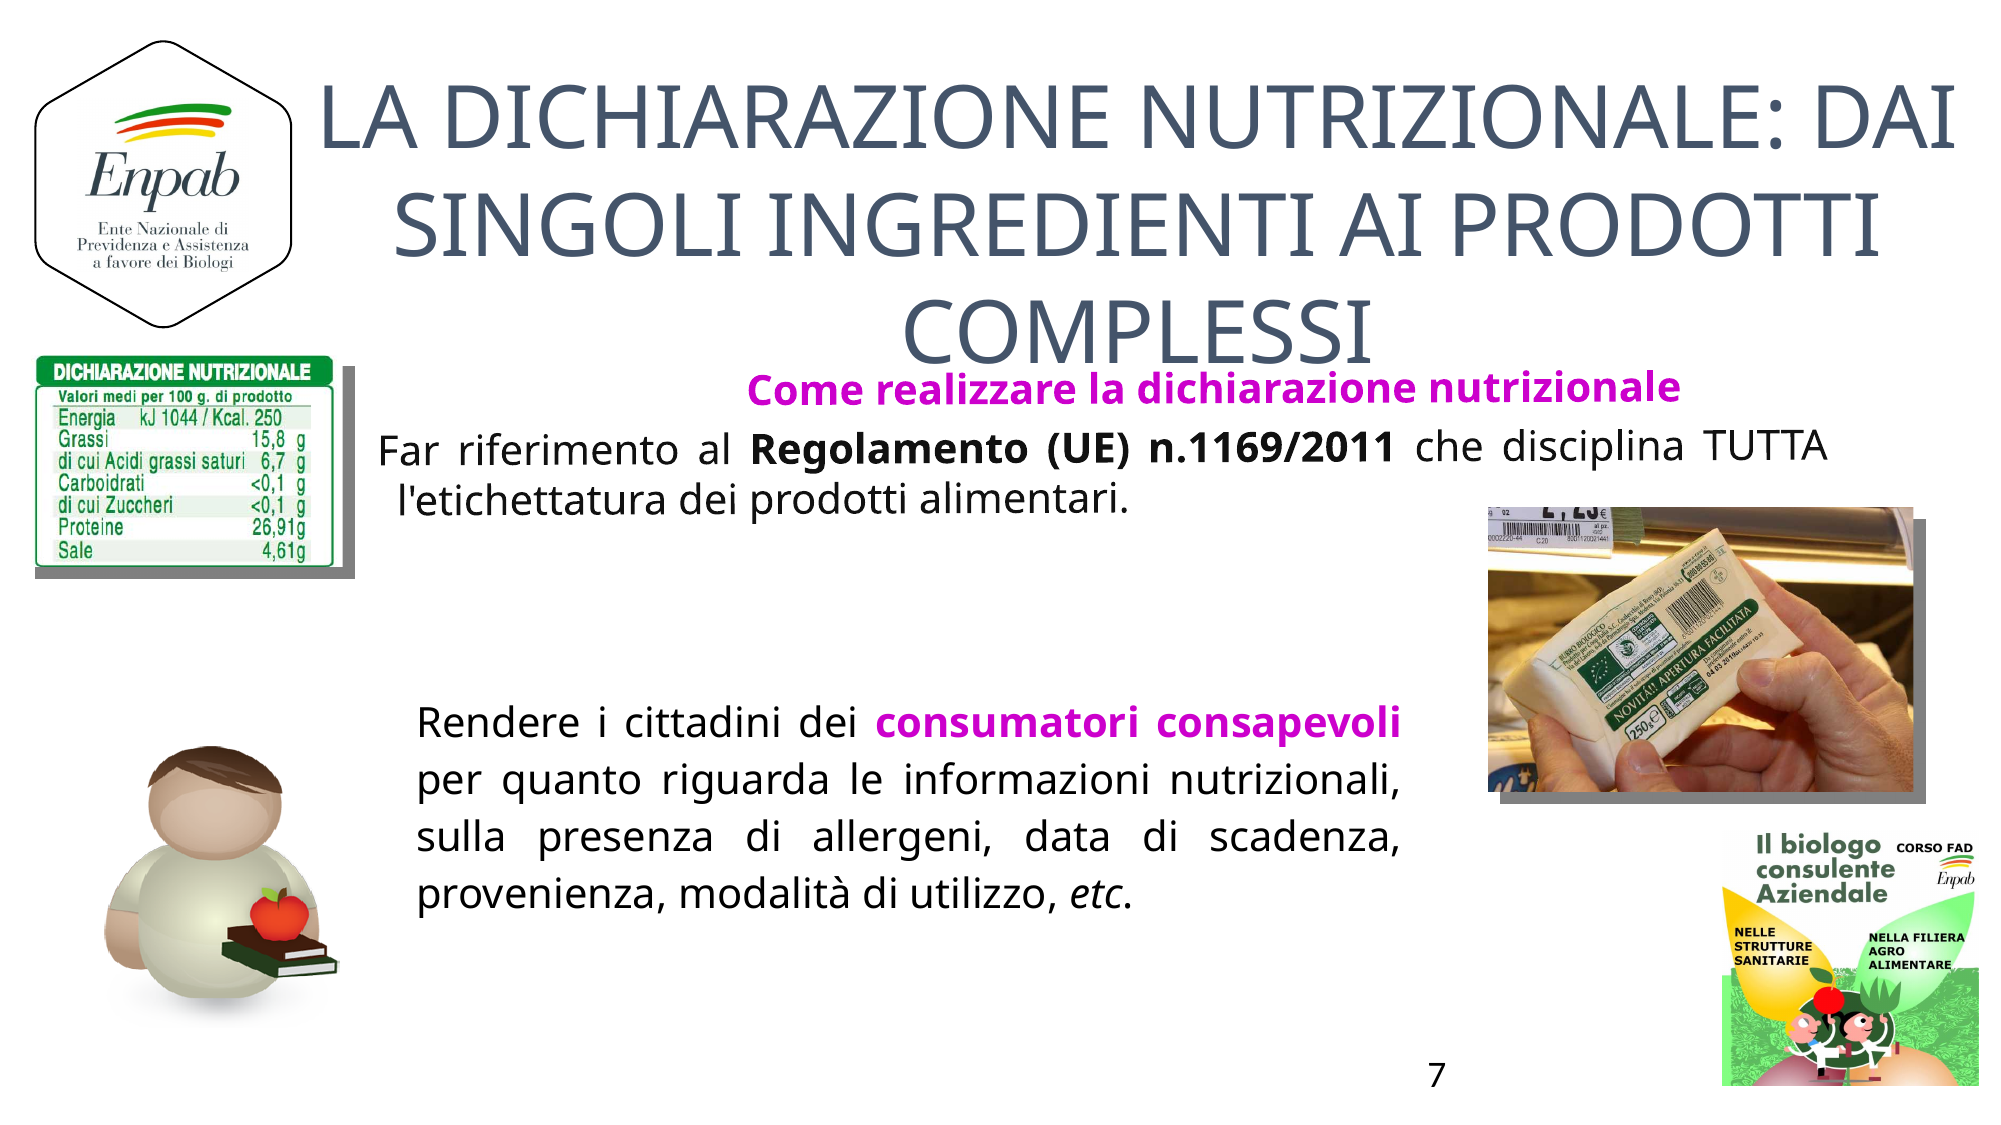

LA DICHIARAZIONE NUTRIZIONALE: DAI SINGOLI INGREDIENTI AI PRODOTTI COMPLESSI
 Come realizzare la dichiarazione nutrizionale
 Far riferimento al Regolamento (UE) n.1169/2011 che disciplina TUTTA l'etichettatura dei prodotti alimentari.
Rendere i cittadini dei consumatori consapevoli per quanto riguarda le informazioni nutrizionali, sulla presenza di allergeni, data di scadenza, provenienza, modalità di utilizzo, etc.
7